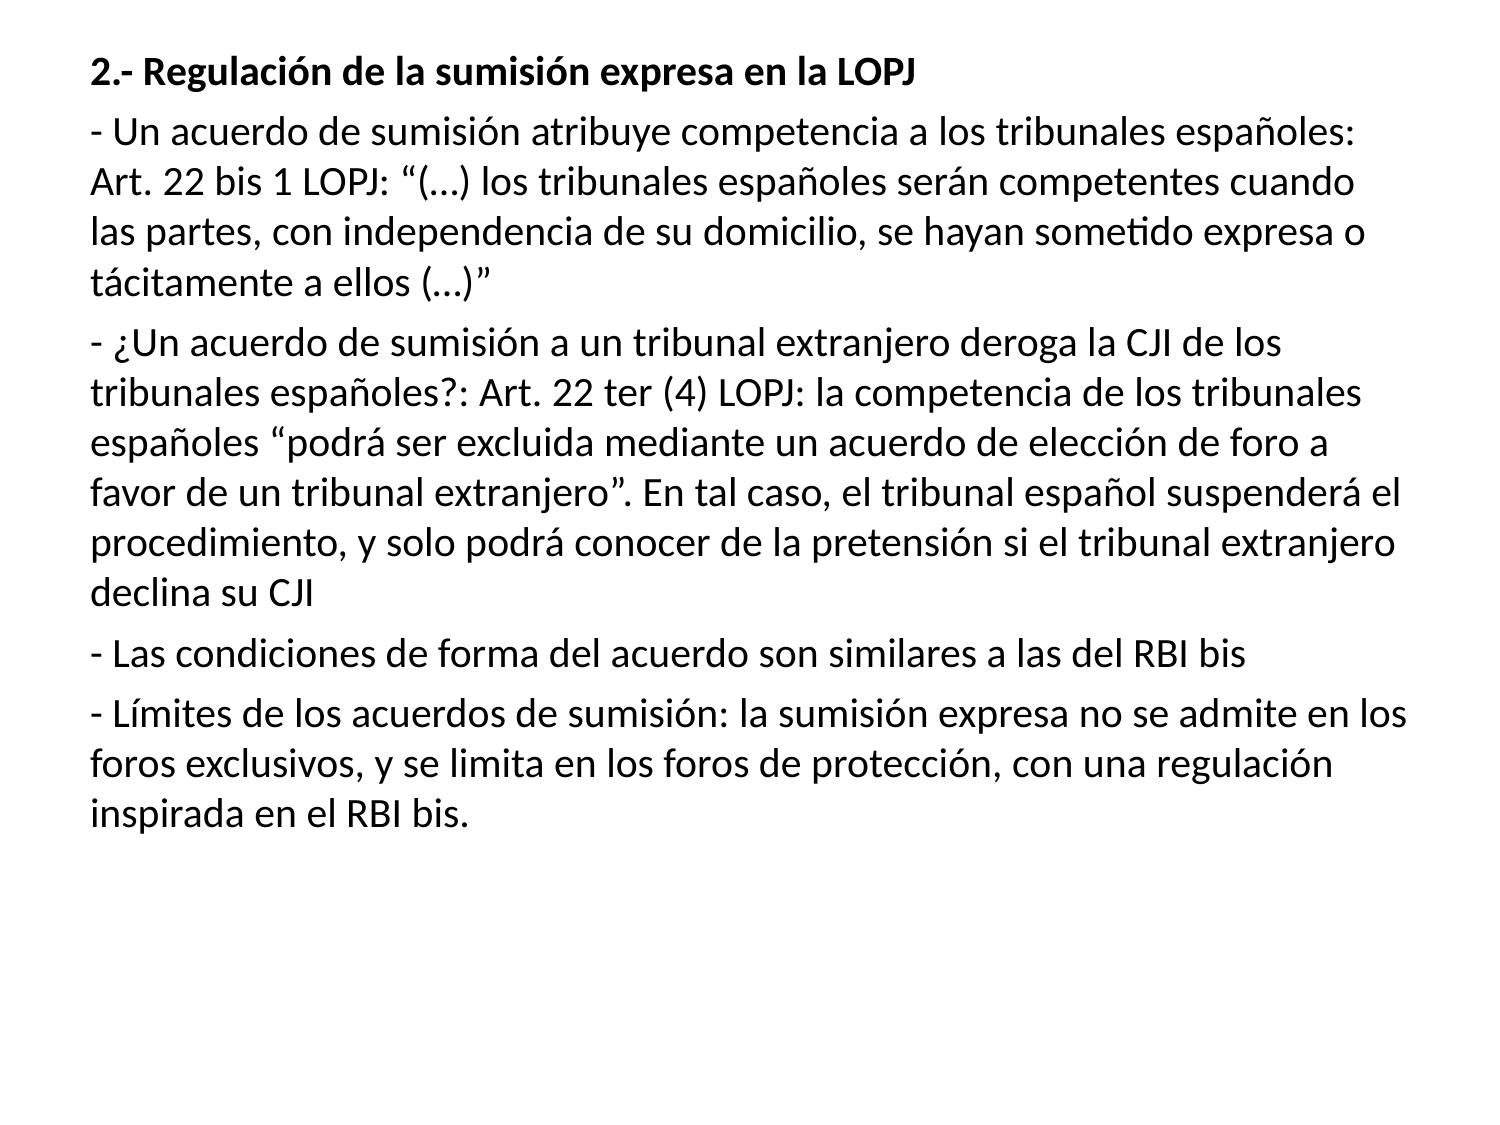

# 2.- Regulación de la sumisión expresa en la LOPJ
- Un acuerdo de sumisión atribuye competencia a los tribunales españoles: Art. 22 bis 1 LOPJ: “(…) los tribunales españoles serán competentes cuando las partes, con independencia de su domicilio, se hayan sometido expresa o tácitamente a ellos (…)”
- ¿Un acuerdo de sumisión a un tribunal extranjero deroga la CJI de los tribunales españoles?: Art. 22 ter (4) LOPJ: la competencia de los tribunales españoles “podrá ser excluida mediante un acuerdo de elección de foro a favor de un tribunal extranjero”. En tal caso, el tribunal español suspenderá el procedimiento, y solo podrá conocer de la pretensión si el tribunal extranjero declina su CJI
- Las condiciones de forma del acuerdo son similares a las del RBI bis
- Límites de los acuerdos de sumisión: la sumisión expresa no se admite en los foros exclusivos, y se limita en los foros de protección, con una regulación inspirada en el RBI bis.